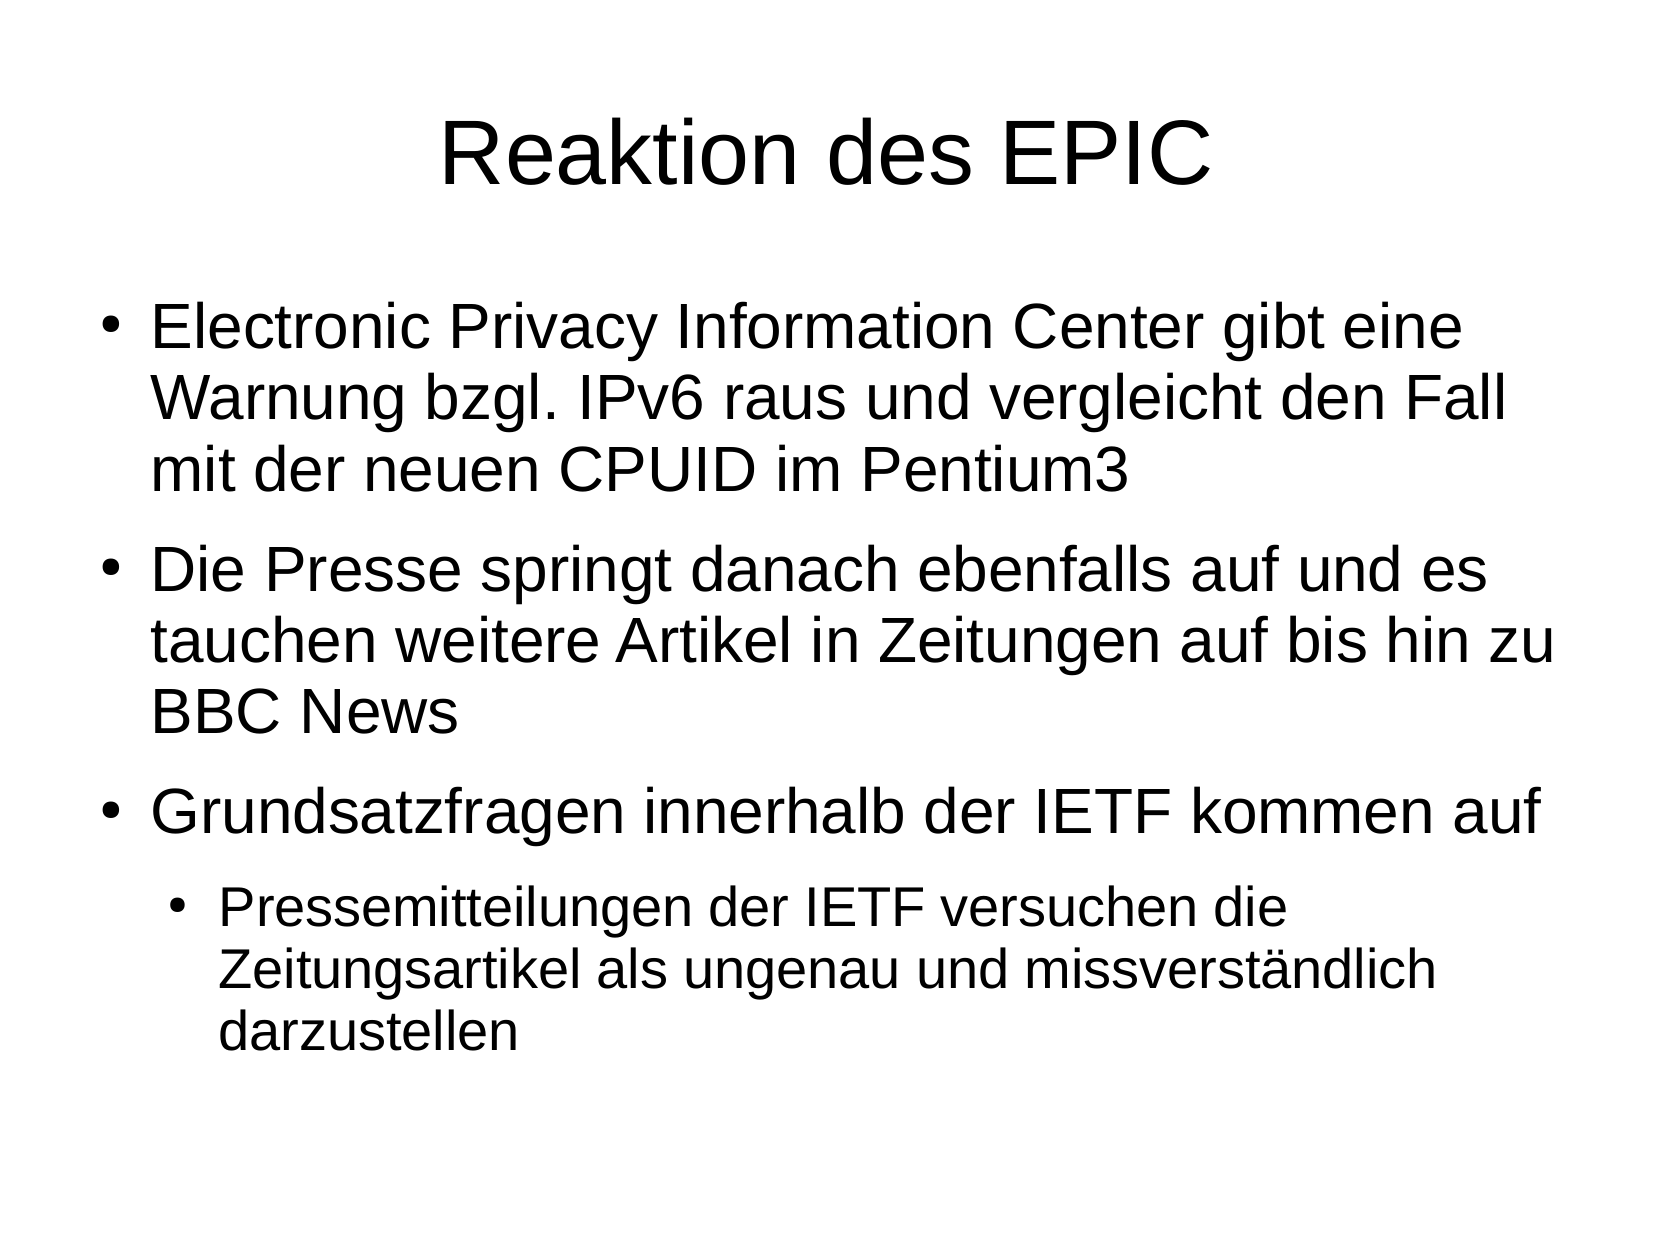

# Reaktion des EPIC
Electronic Privacy Information Center gibt eine Warnung bzgl. IPv6 raus und vergleicht den Fall mit der neuen CPUID im Pentium3
Die Presse springt danach ebenfalls auf und es tauchen weitere Artikel in Zeitungen auf bis hin zu BBC News
Grundsatzfragen innerhalb der IETF kommen auf
Pressemitteilungen der IETF versuchen die Zeitungsartikel als ungenau und missverständlich darzustellen